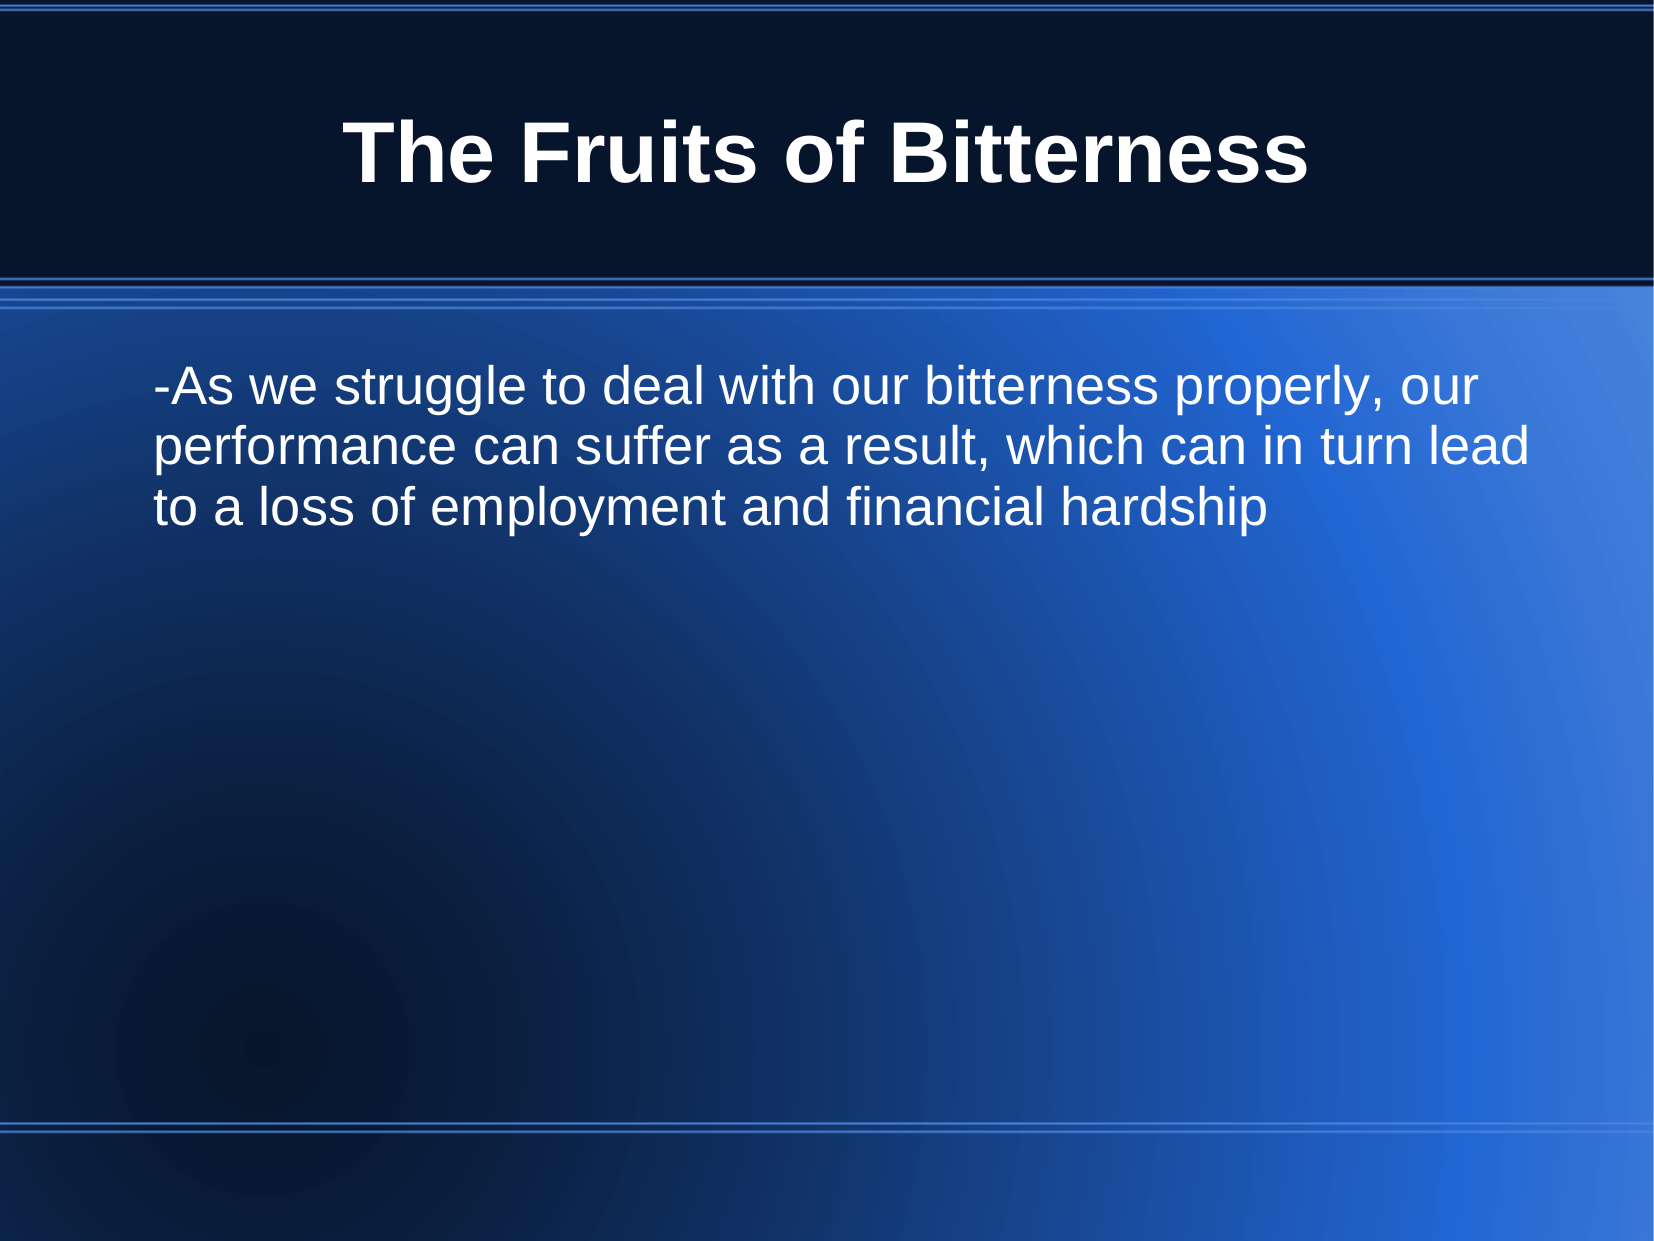

# The Fruits of Bitterness
-As we struggle to deal with our bitterness properly, our performance can suffer as a result, which can in turn lead to a loss of employment and financial hardship